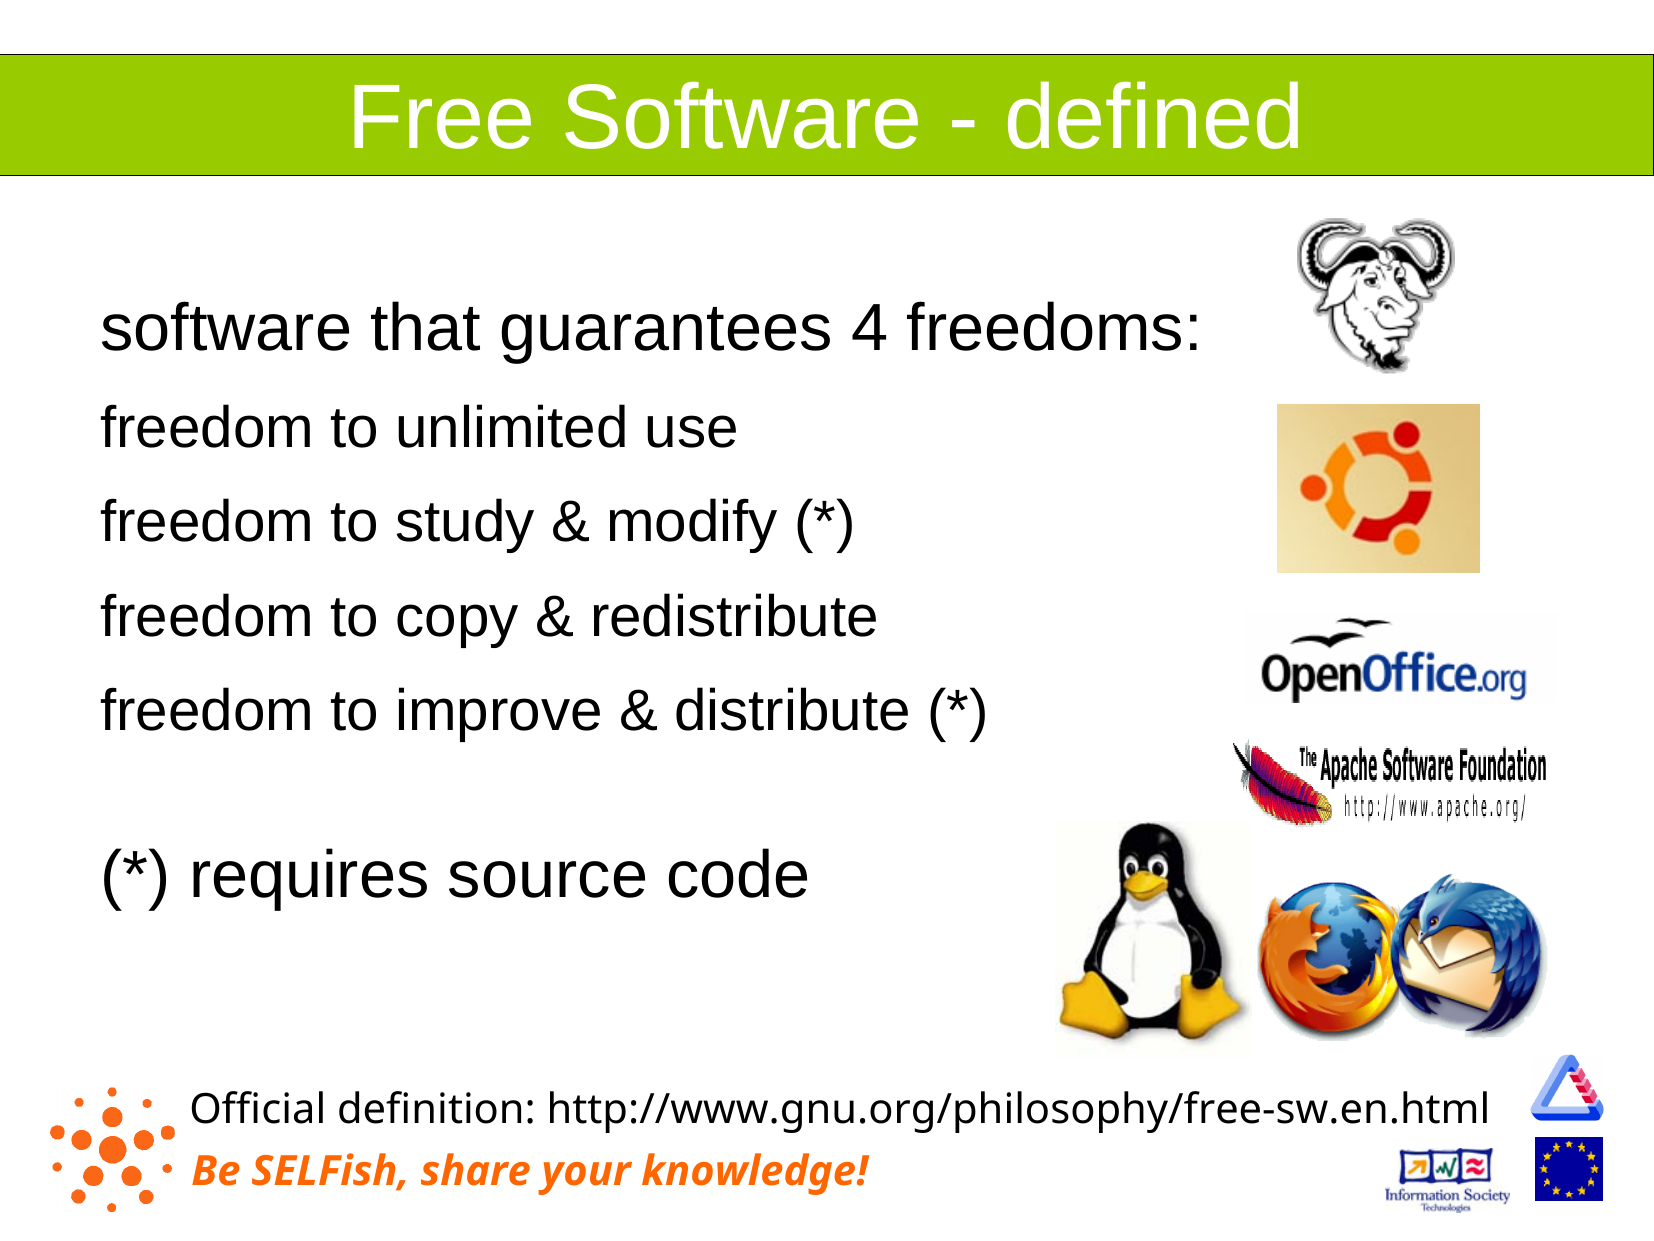

# Free Software - defined
software that guarantees 4 freedoms:
freedom to unlimited use
freedom to study & modify (*)
freedom to copy & redistribute
freedom to improve & distribute (*)
(*) requires source code
Official definition: http://www.gnu.org/philosophy/free-sw.en.html